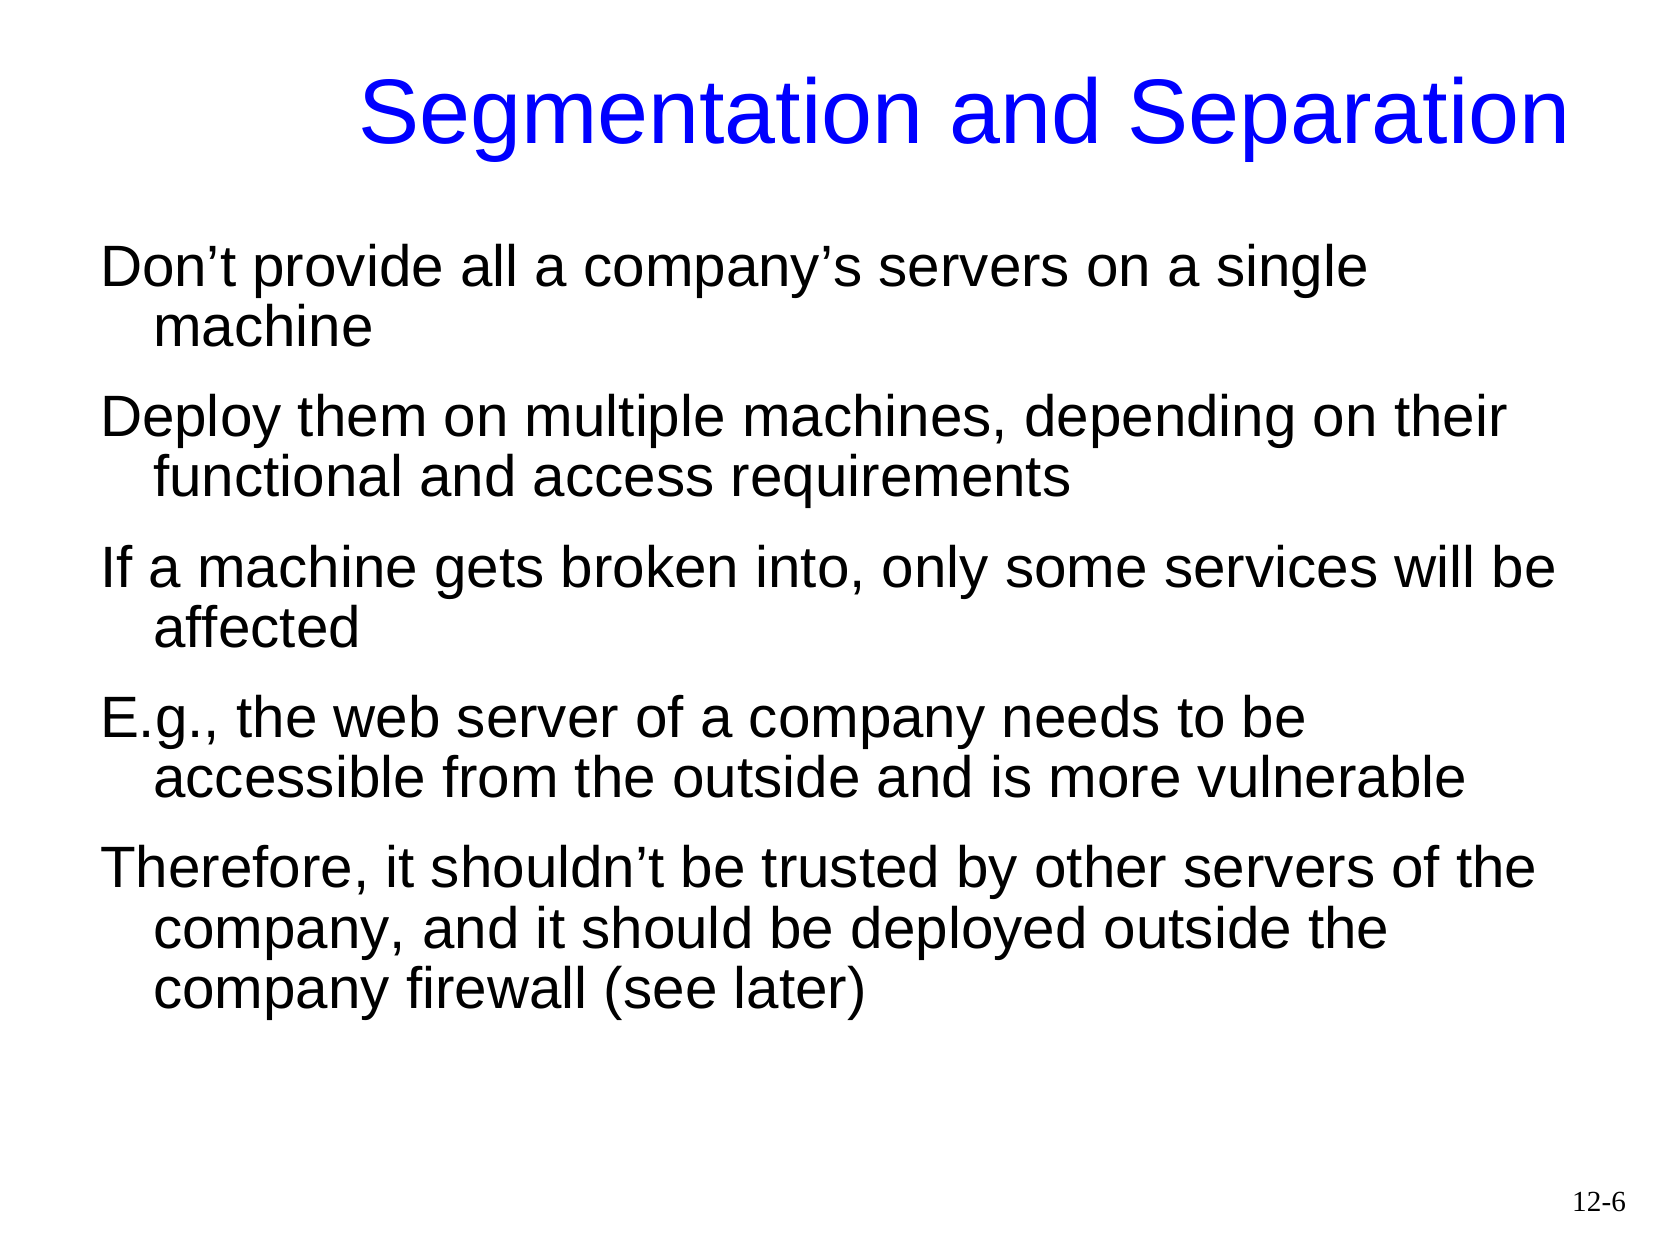

# Segmentation and Separation
Don’t provide all a company’s servers on a single machine
Deploy them on multiple machines, depending on their functional and access requirements
If a machine gets broken into, only some services will be affected
E.g., the web server of a company needs to be accessible from the outside and is more vulnerable
Therefore, it shouldn’t be trusted by other servers of the company, and it should be deployed outside the company firewall (see later)